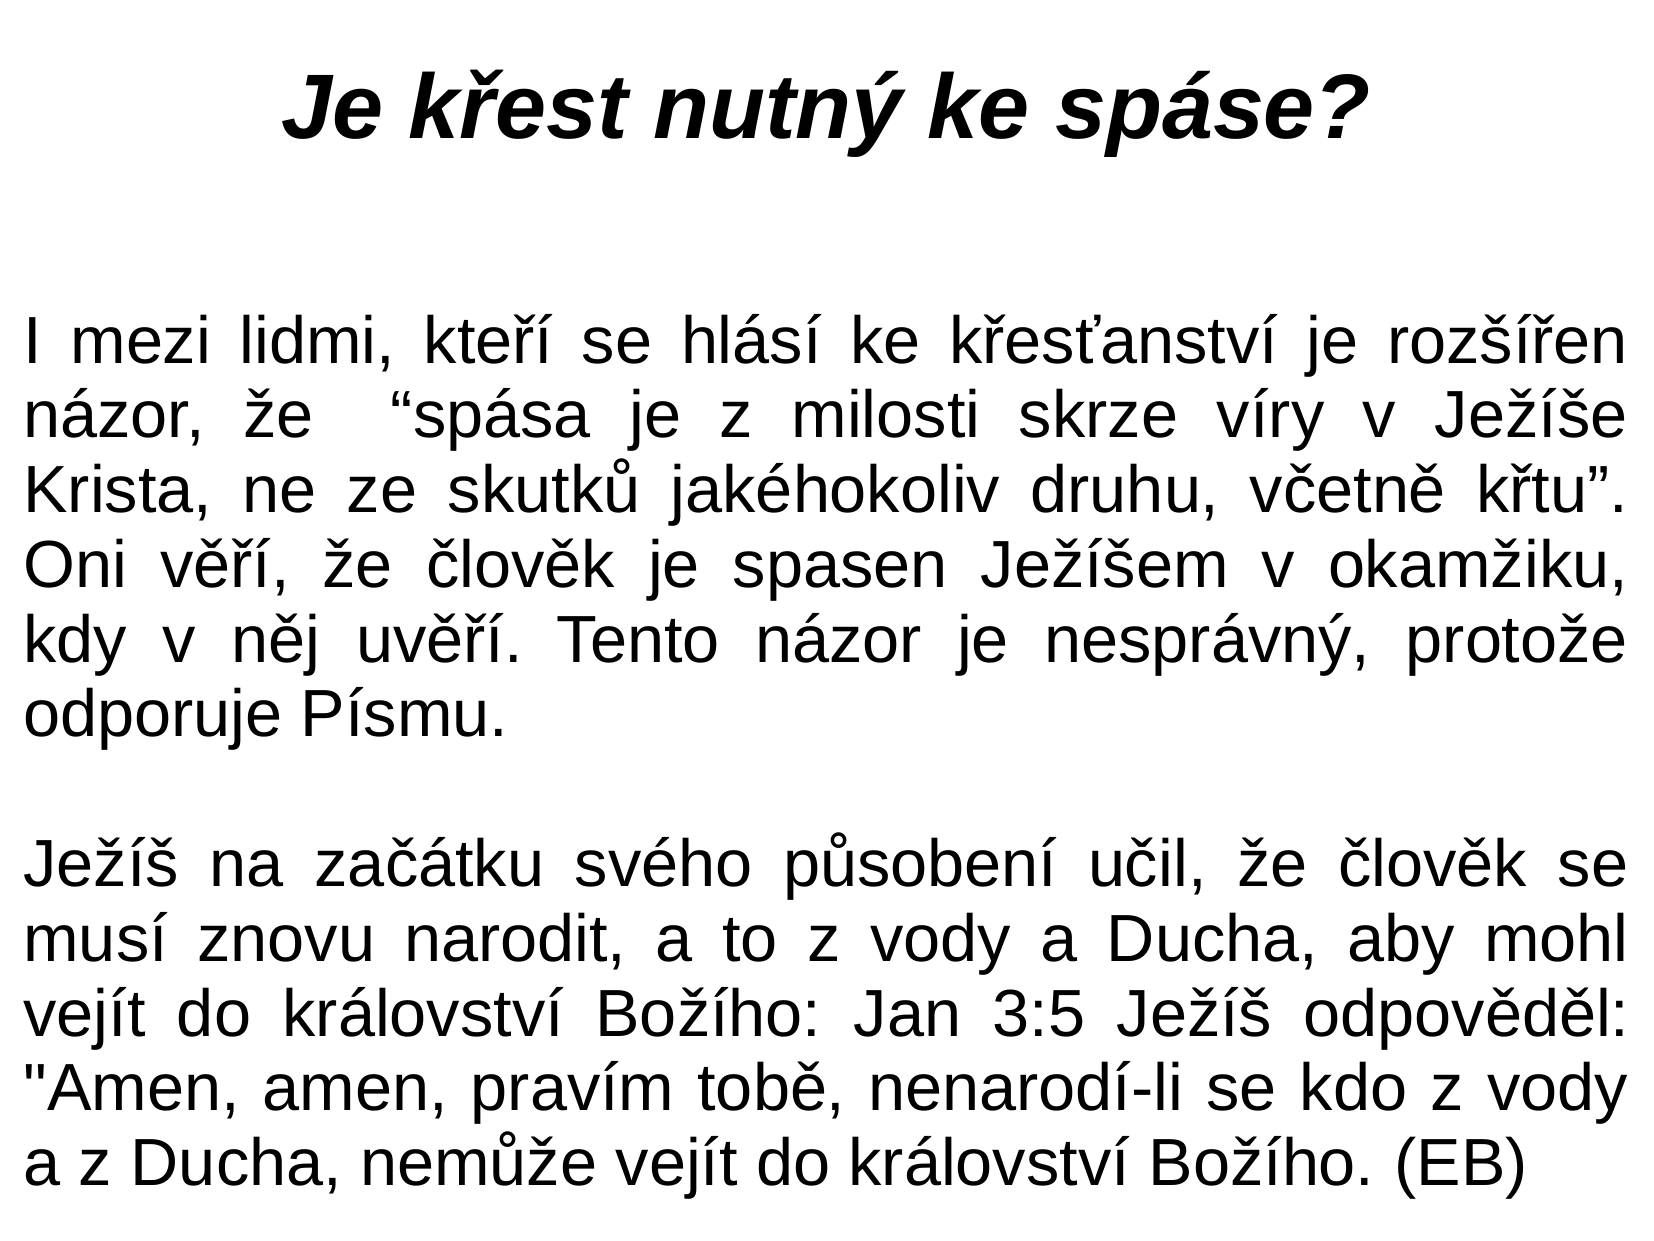

I mezi lidmi, kteří se hlásí ke křesťanství je rozšířen názor, že “spása je z milosti skrze víry v Ježíše Krista, ne ze skutků jakéhokoliv druhu, včetně křtu”. Oni věří, že člověk je spasen Ježíšem v okamžiku, kdy v něj uvěří. Tento názor je nesprávný, protože odporuje Písmu.
Ježíš na začátku svého působení učil, že člověk se musí znovu narodit, a to z vody a Ducha, aby mohl vejít do království Božího: Jan 3:5 Ježíš odpověděl: "Amen, amen, pravím tobě, nenarodí-li se kdo z vody a z Ducha, nemůže vejít do království Božího. (EB)
# Je křest nutný ke spáse?